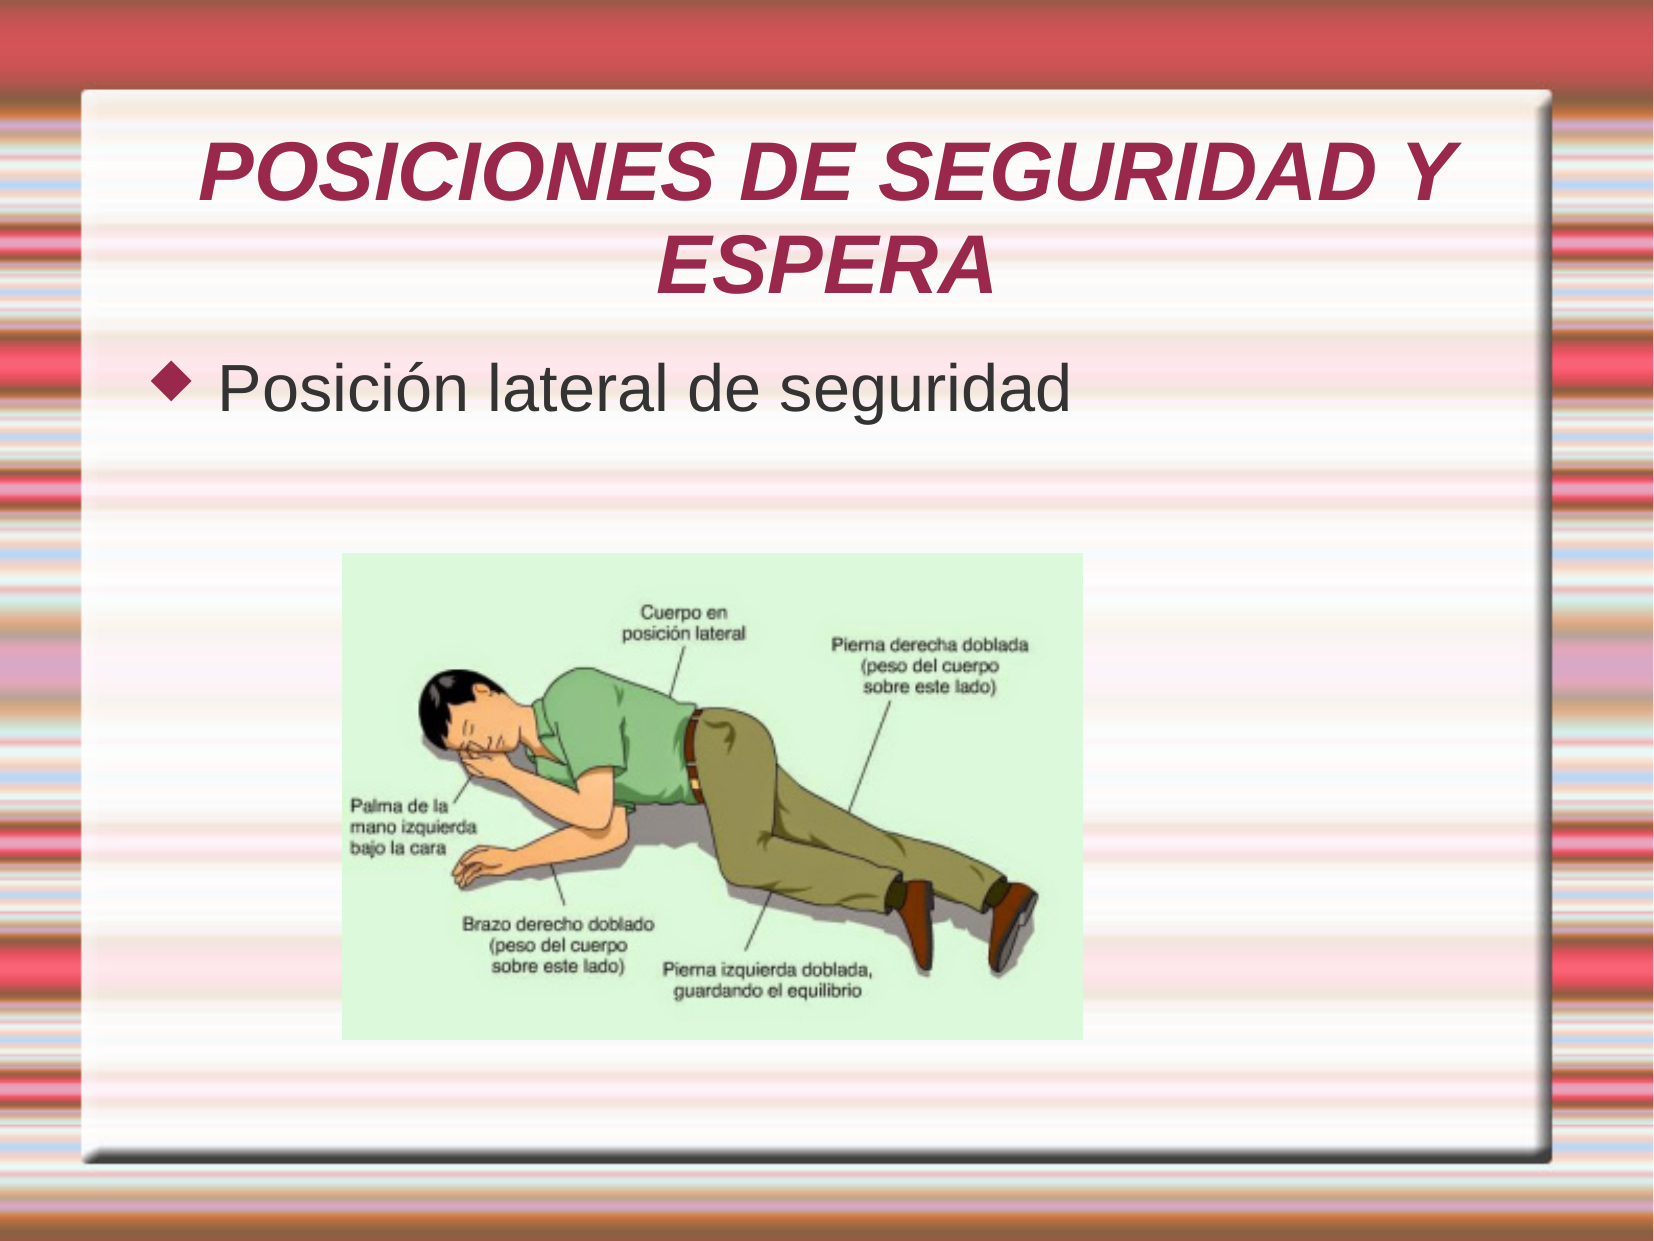

# POSICIONES DE SEGURIDAD Y ESPERA
Posición lateral de seguridad